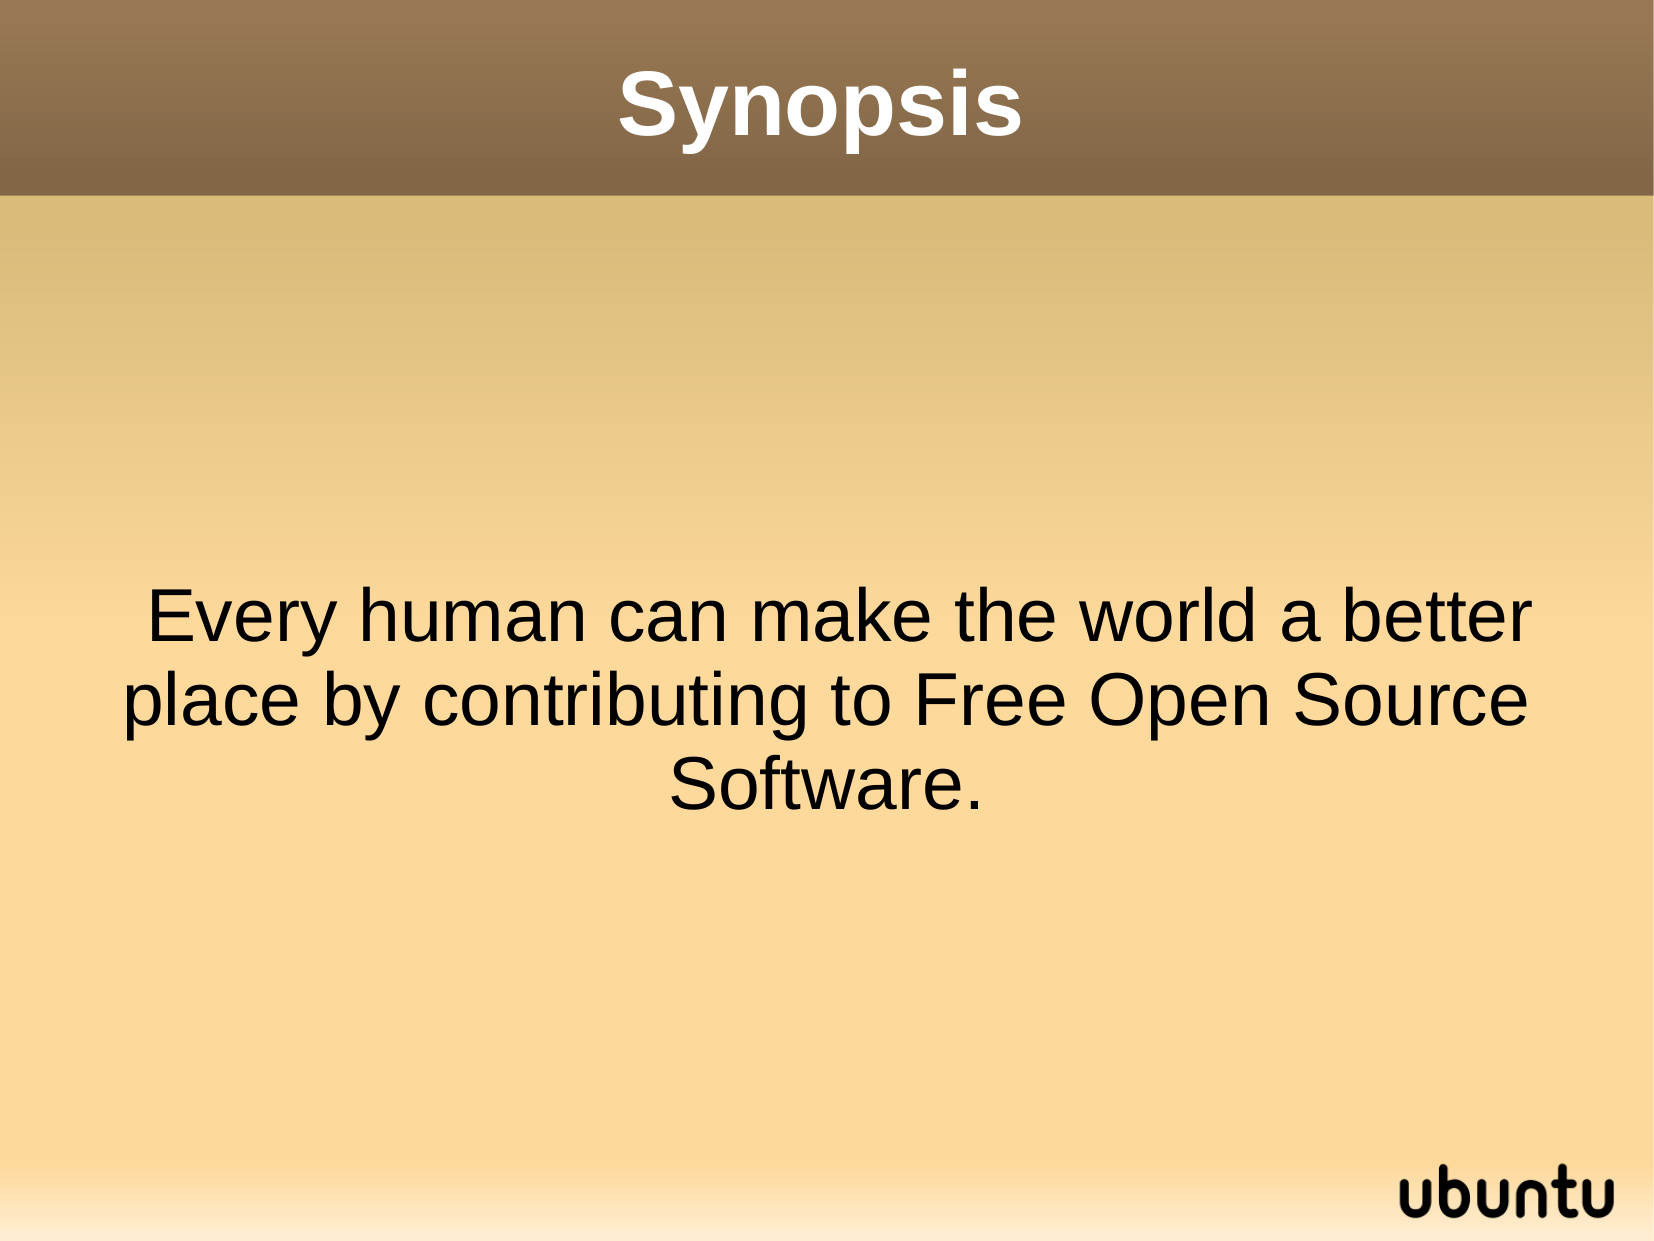

# Synopsis
Every human can make the world a better place by contributing to Free Open Source Software.